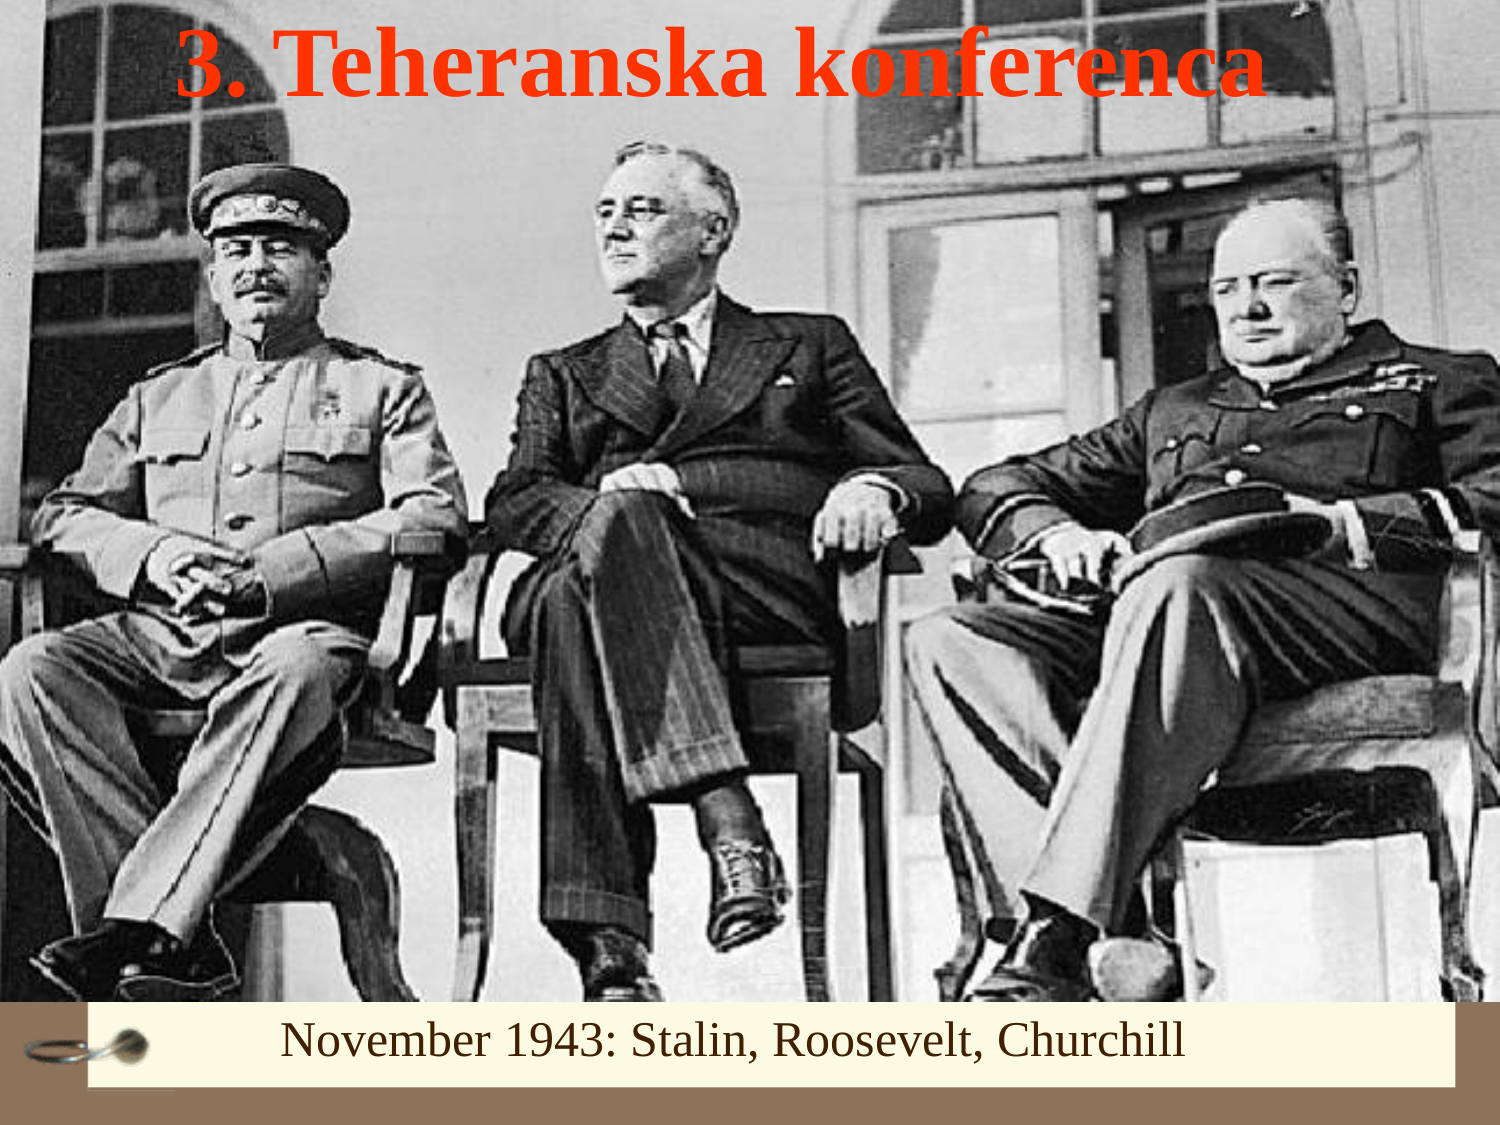

# 3. Teheranska konferenca
November 1943: Stalin, Roosevelt, Churchill